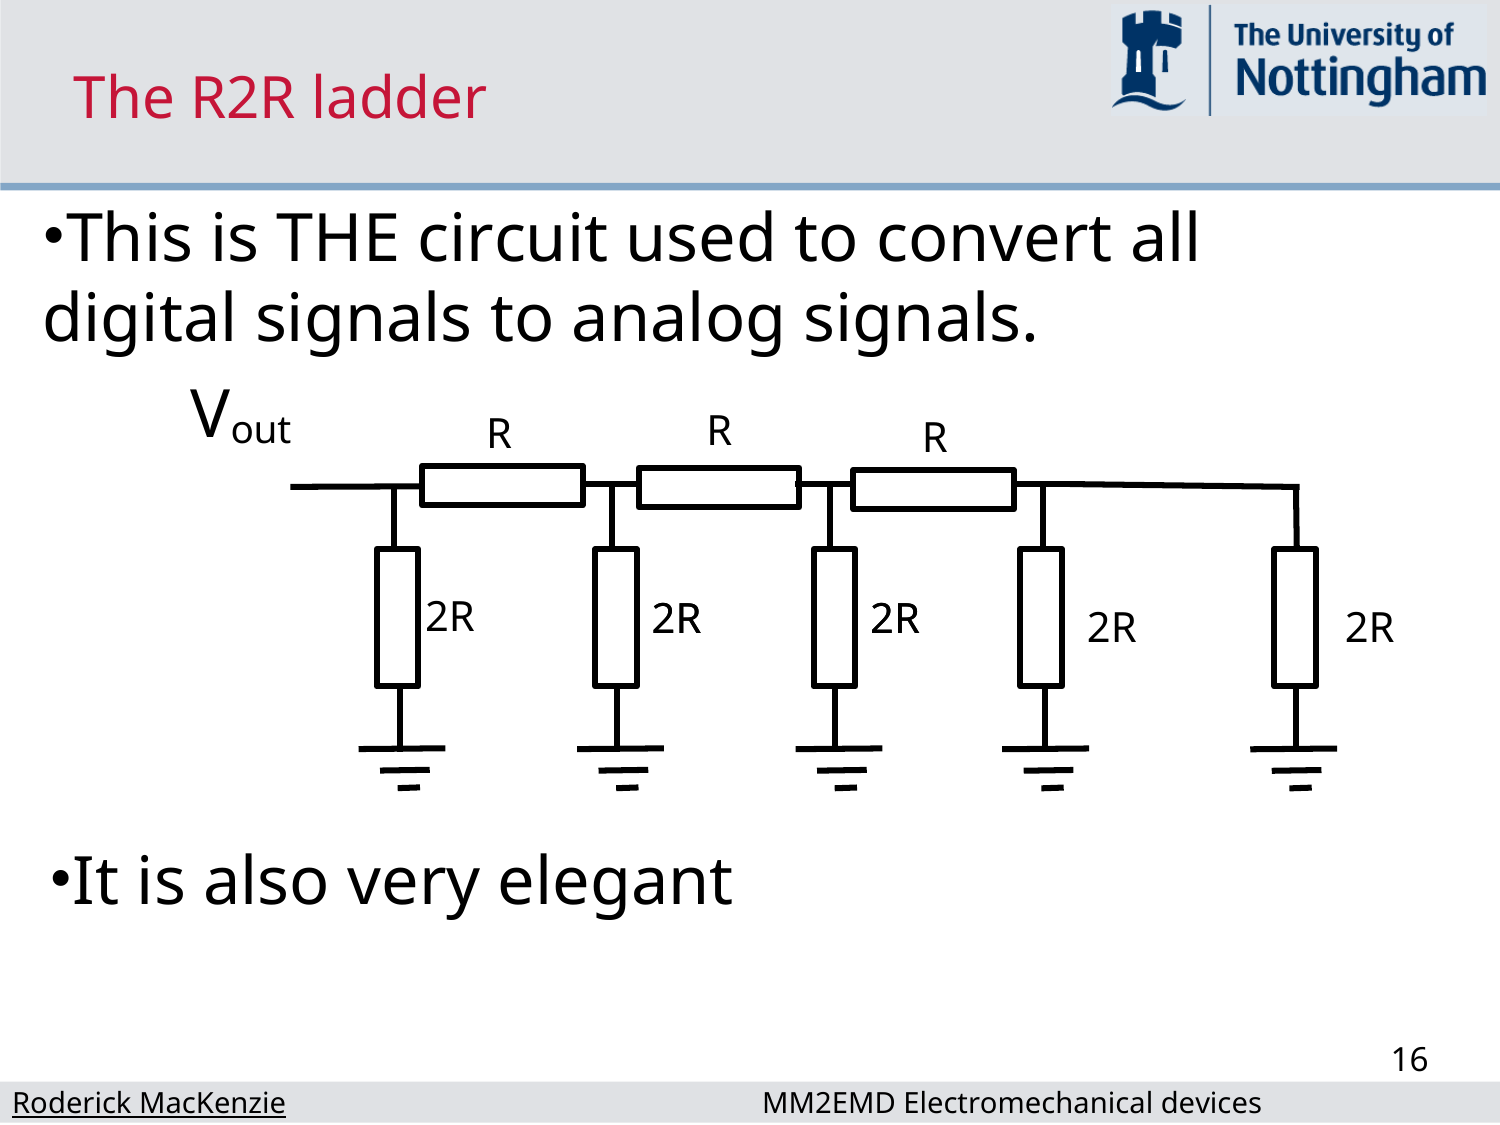

# The R2R ladder
This is THE circuit used to convert all digital signals to analog signals.
Vout
R
R
R
2R
2R
2R
2R
2R
2R
2R
It is also very elegant